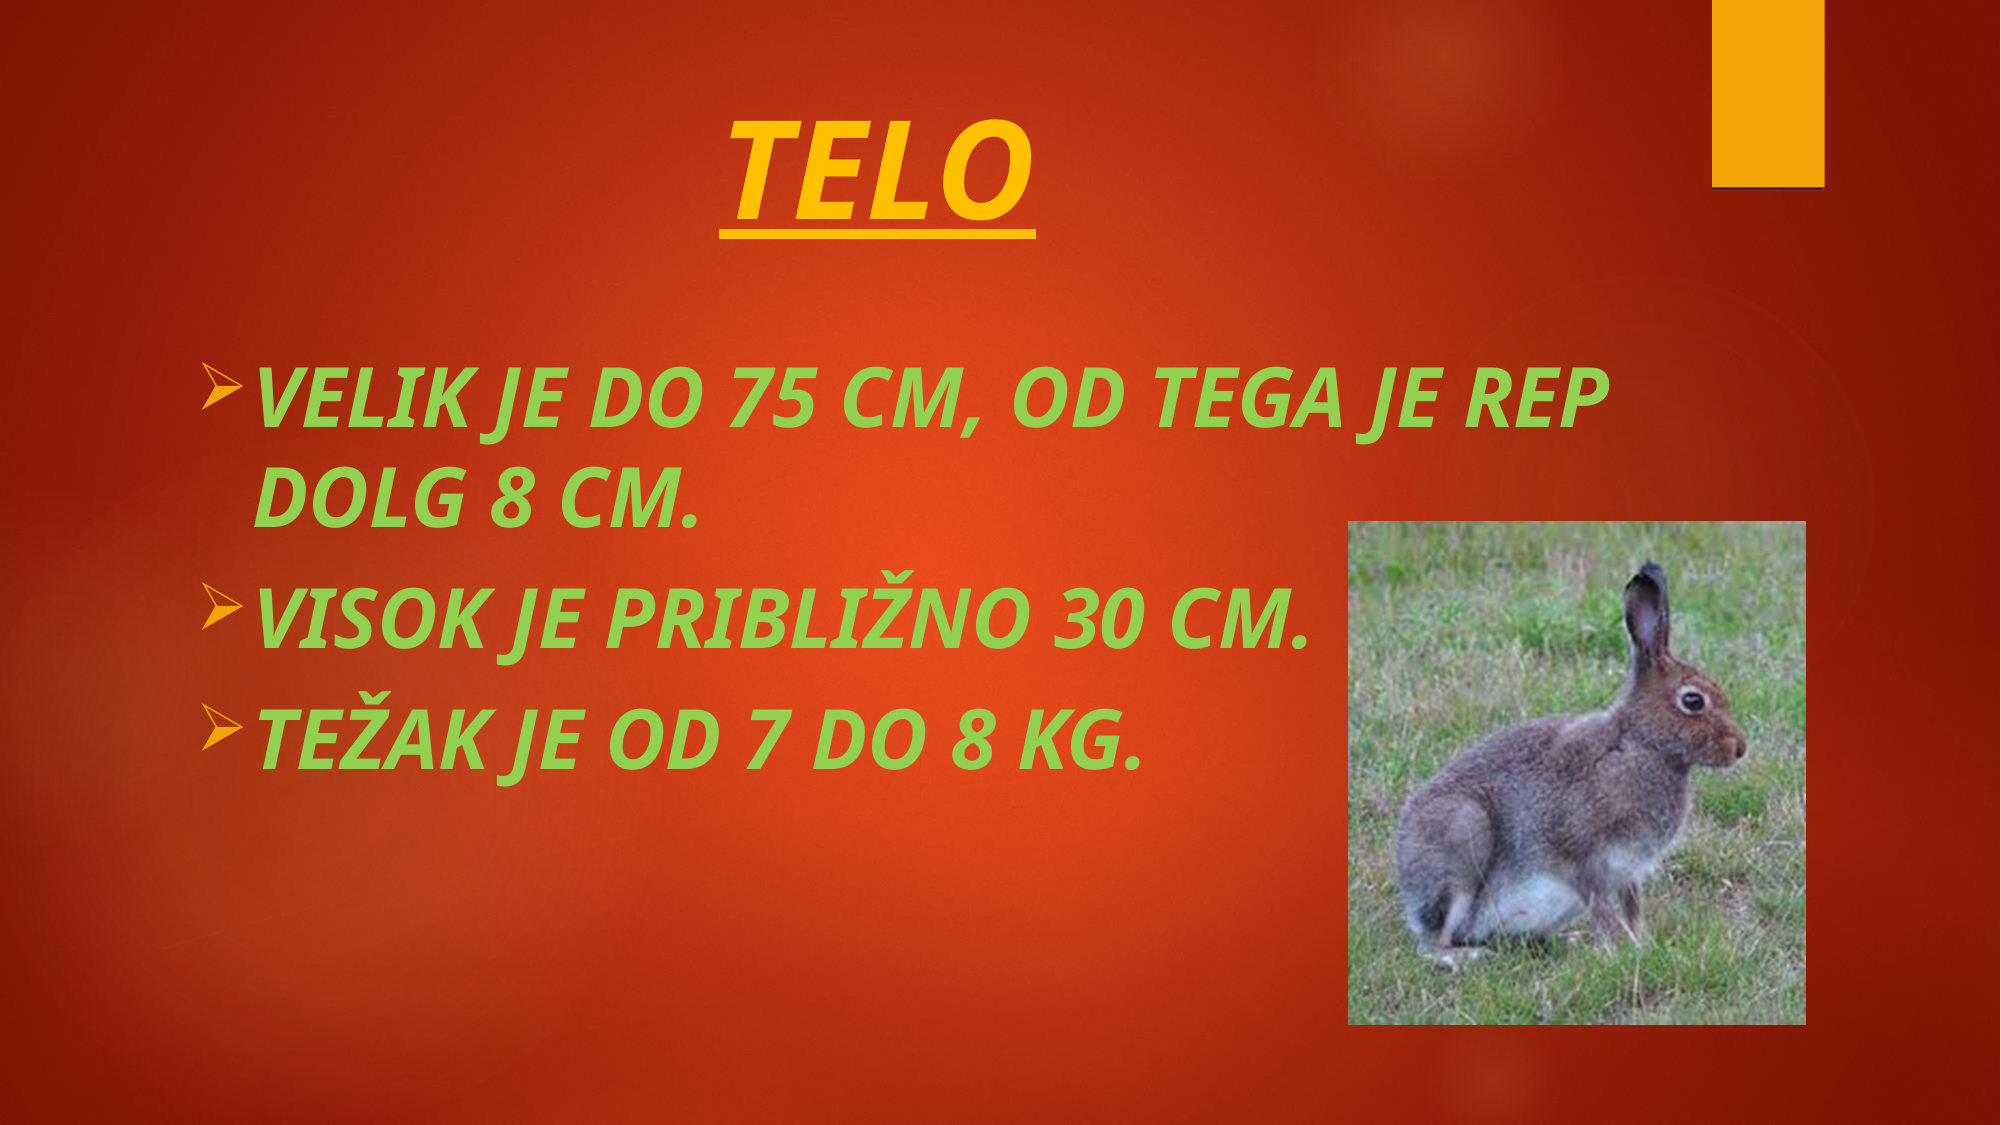

# TELO
VELIK JE DO 75 CM, OD TEGA JE REP DOLG 8 CM.
VISOK JE PRIBLIŽNO 30 CM.
TEŽAK JE OD 7 DO 8 KG.